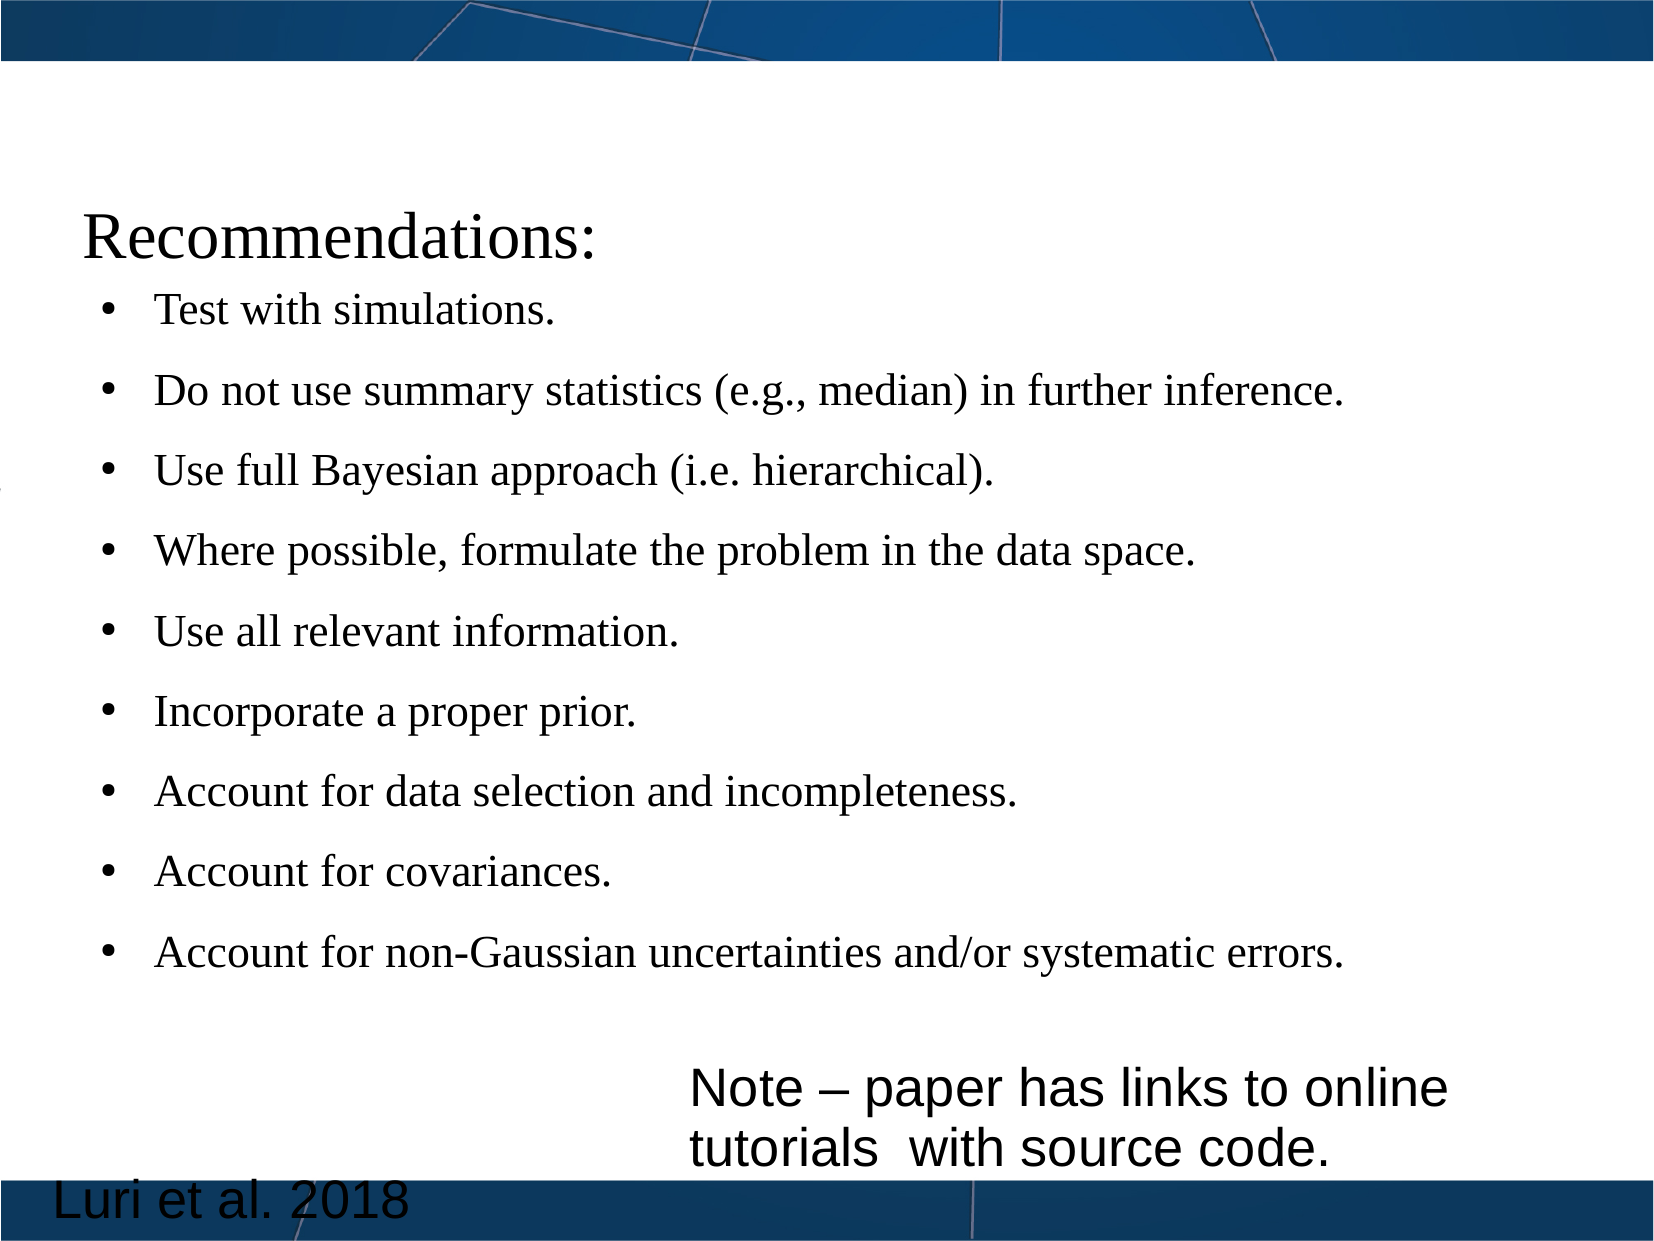

# Recommendations:
Test with simulations.
Do not use summary statistics (e.g., median) in further inference.
Use full Bayesian approach (i.e. hierarchical).
Where possible, formulate the problem in the data space.
Use all relevant information.
Incorporate a proper prior.
Account for data selection and incompleteness.
Account for covariances.
Account for non-Gaussian uncertainties and/or systematic errors.
Note – paper has links to online tutorials with source code.
Luri et al. 2018